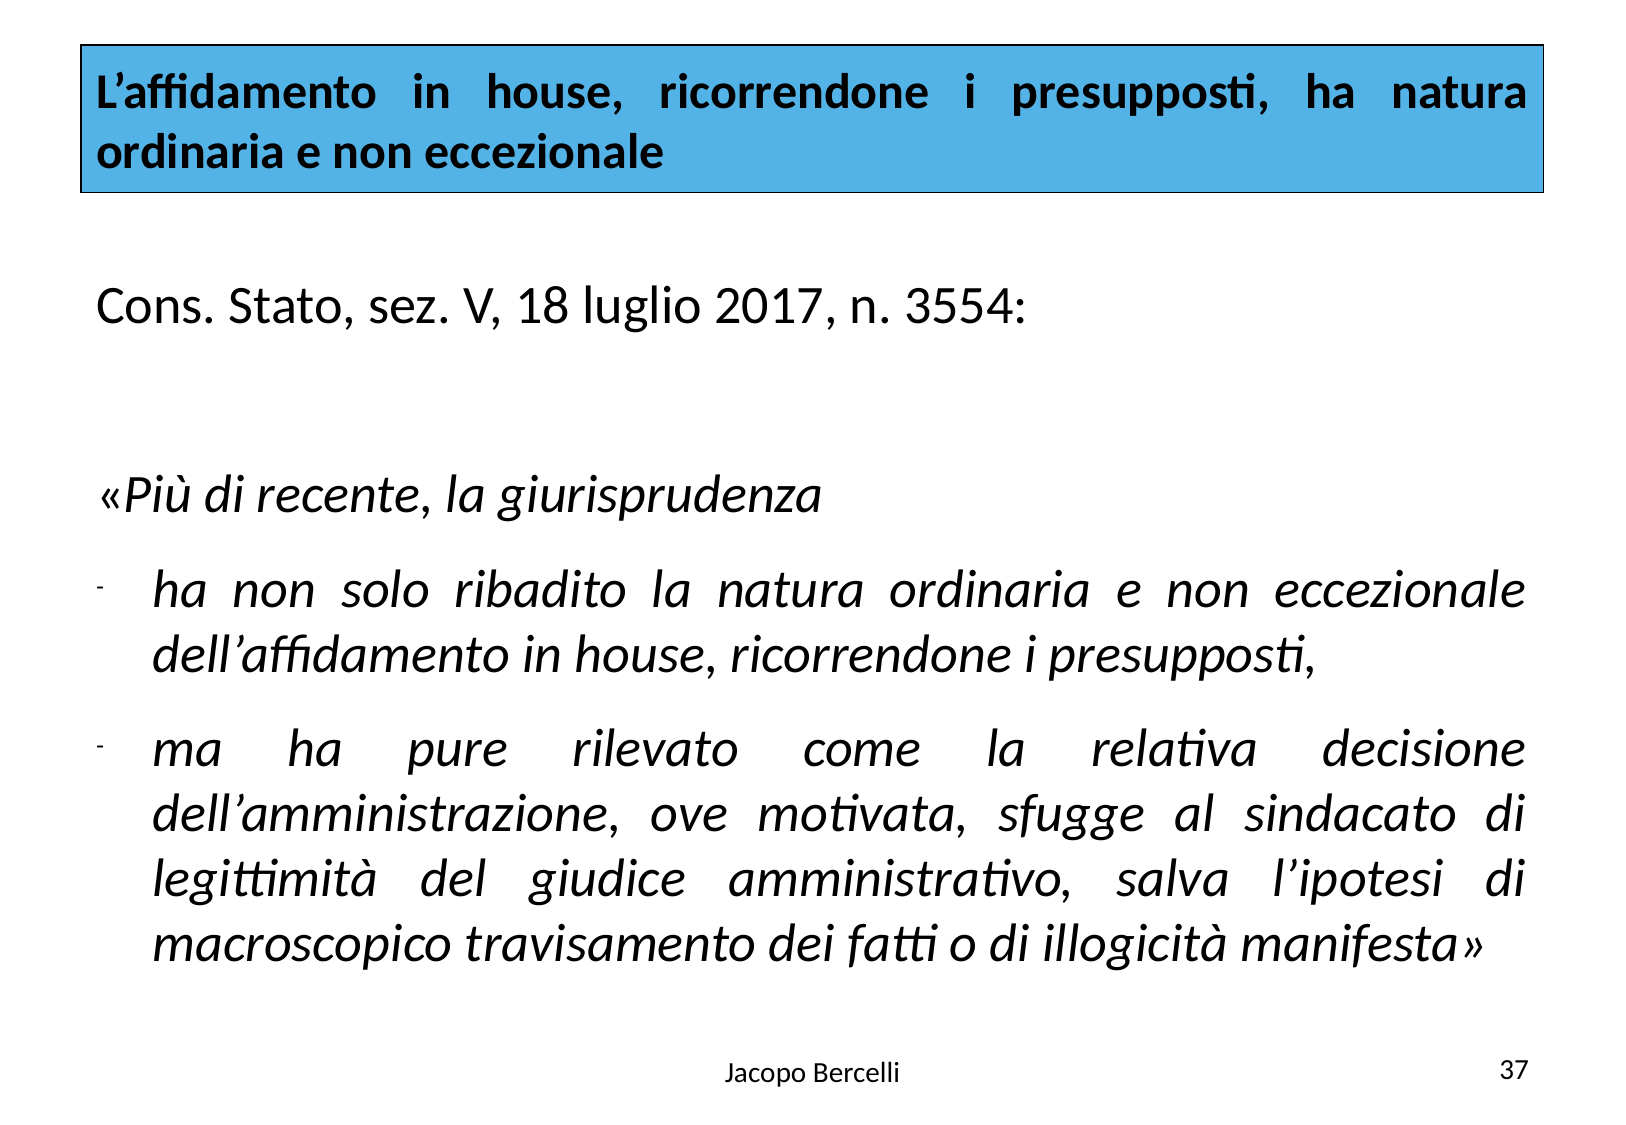

# L’affidamento in house, ricorrendone i presupposti, ha natura ordinaria e non eccezionale
Cons. Stato, sez. V, 18 luglio 2017, n. 3554:
«Più di recente, la giurisprudenza
ha non solo ribadito la natura ordinaria e non eccezionale dell’affidamento in house, ricorrendone i presupposti,
ma ha pure rilevato come la relativa decisione dell’amministrazione, ove motivata, sfugge al sindacato di legittimità del giudice amministrativo, salva l’ipotesi di macroscopico travisamento dei fatti o di illogicità manifesta»
Jacopo Bercelli